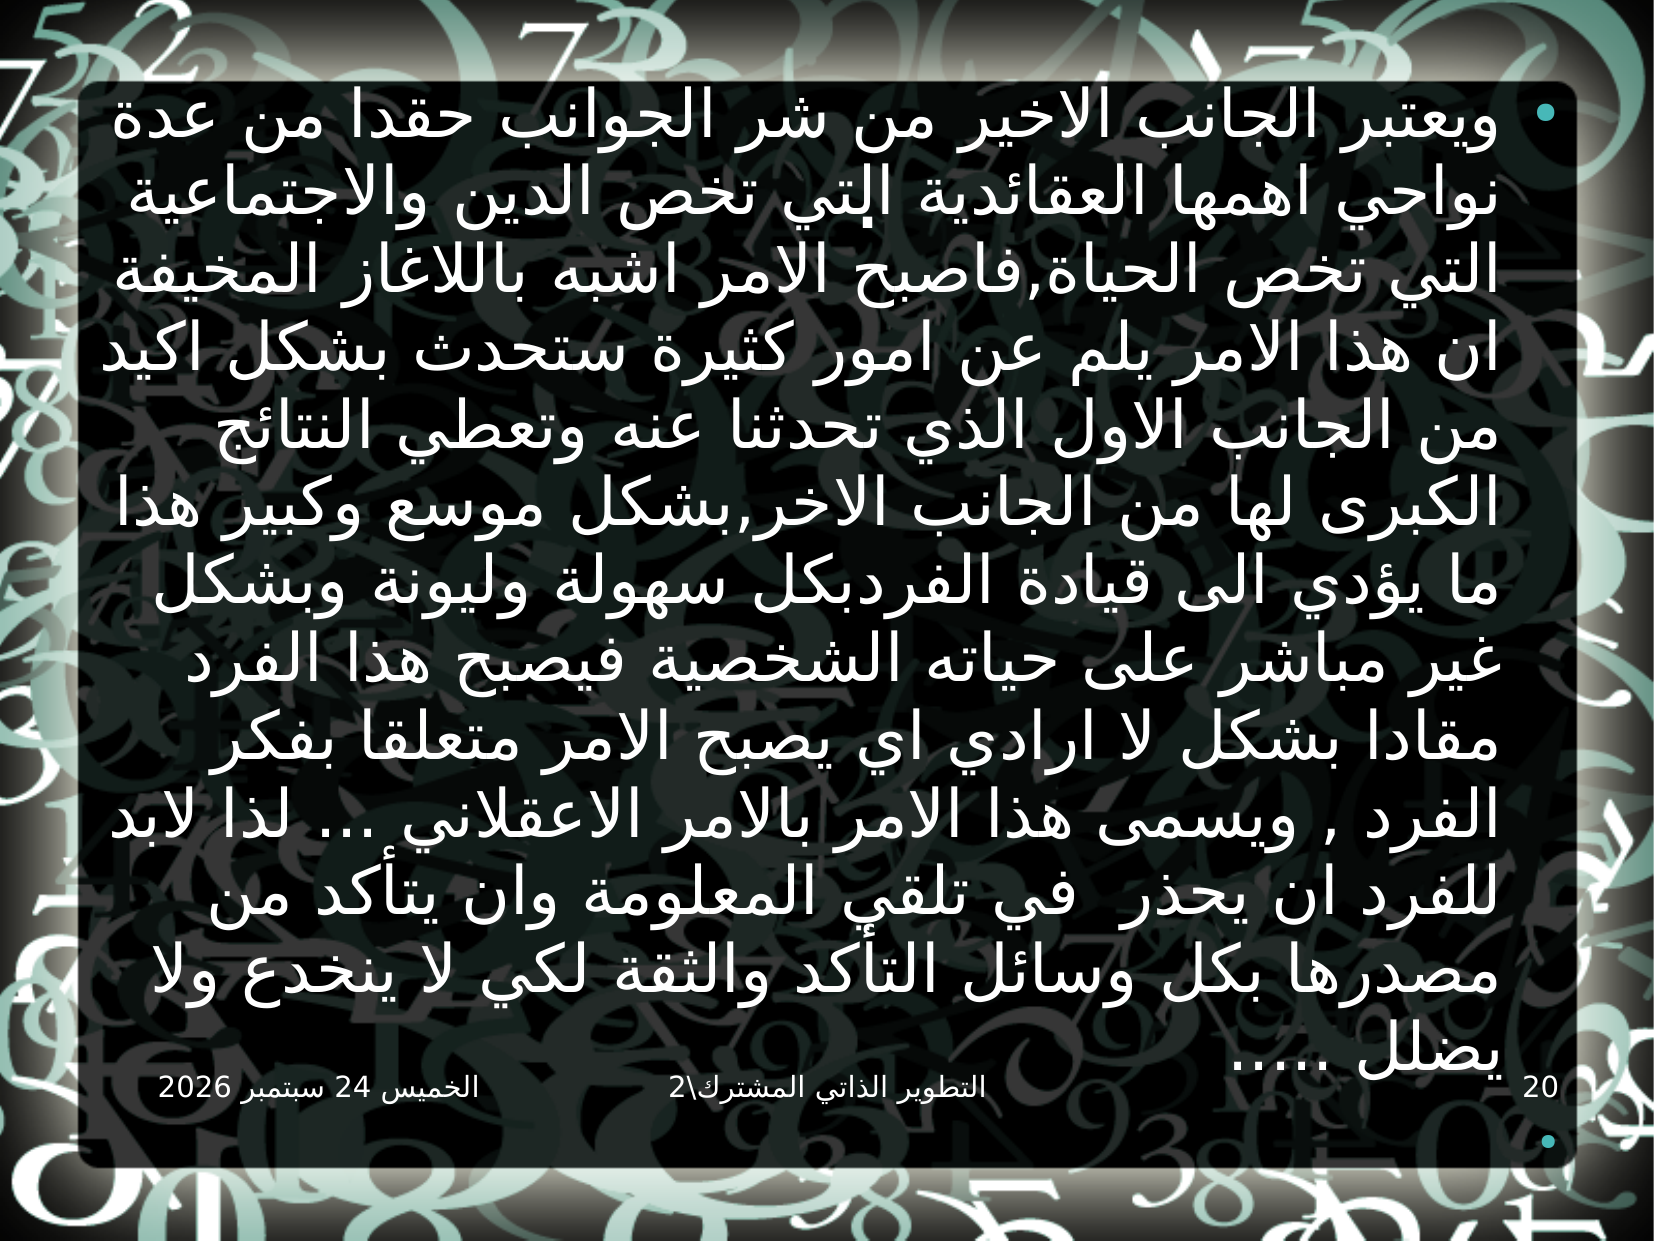

ويعتبر الجانب الاخير من شر الجوانب حقدا من عدة نواحي اهمها العقائدية التي تخص الدين والاجتماعية التي تخص الحياة,فاصبح الامر اشبه باللاغاز المخيفة ان هذا الامر يلم عن امور كثيرة ستحدث بشكل اكيد من الجانب الاول الذي تحدثنا عنه وتعطي النتائج الكبرى لها من الجانب الاخر,بشكل موسع وكبير هذا ما يؤدي الى قيادة الفردبكل سهولة وليونة وبشكل غير مباشر على حياته الشخصية فيصبح هذا الفرد مقادا بشكل لا ارادي اي يصبح الامر متعلقا بفكر الفرد , ويسمى هذا الامر بالامر الاعقلاني ... لذا لابد للفرد ان يحذر في تلقي المعلومة وان يتأكد من مصدرها بكل وسائل التأكد والثقة لكي لا ينخدع ولا يضلل .....
# .
التطوير الذاتي المشترك\2
20